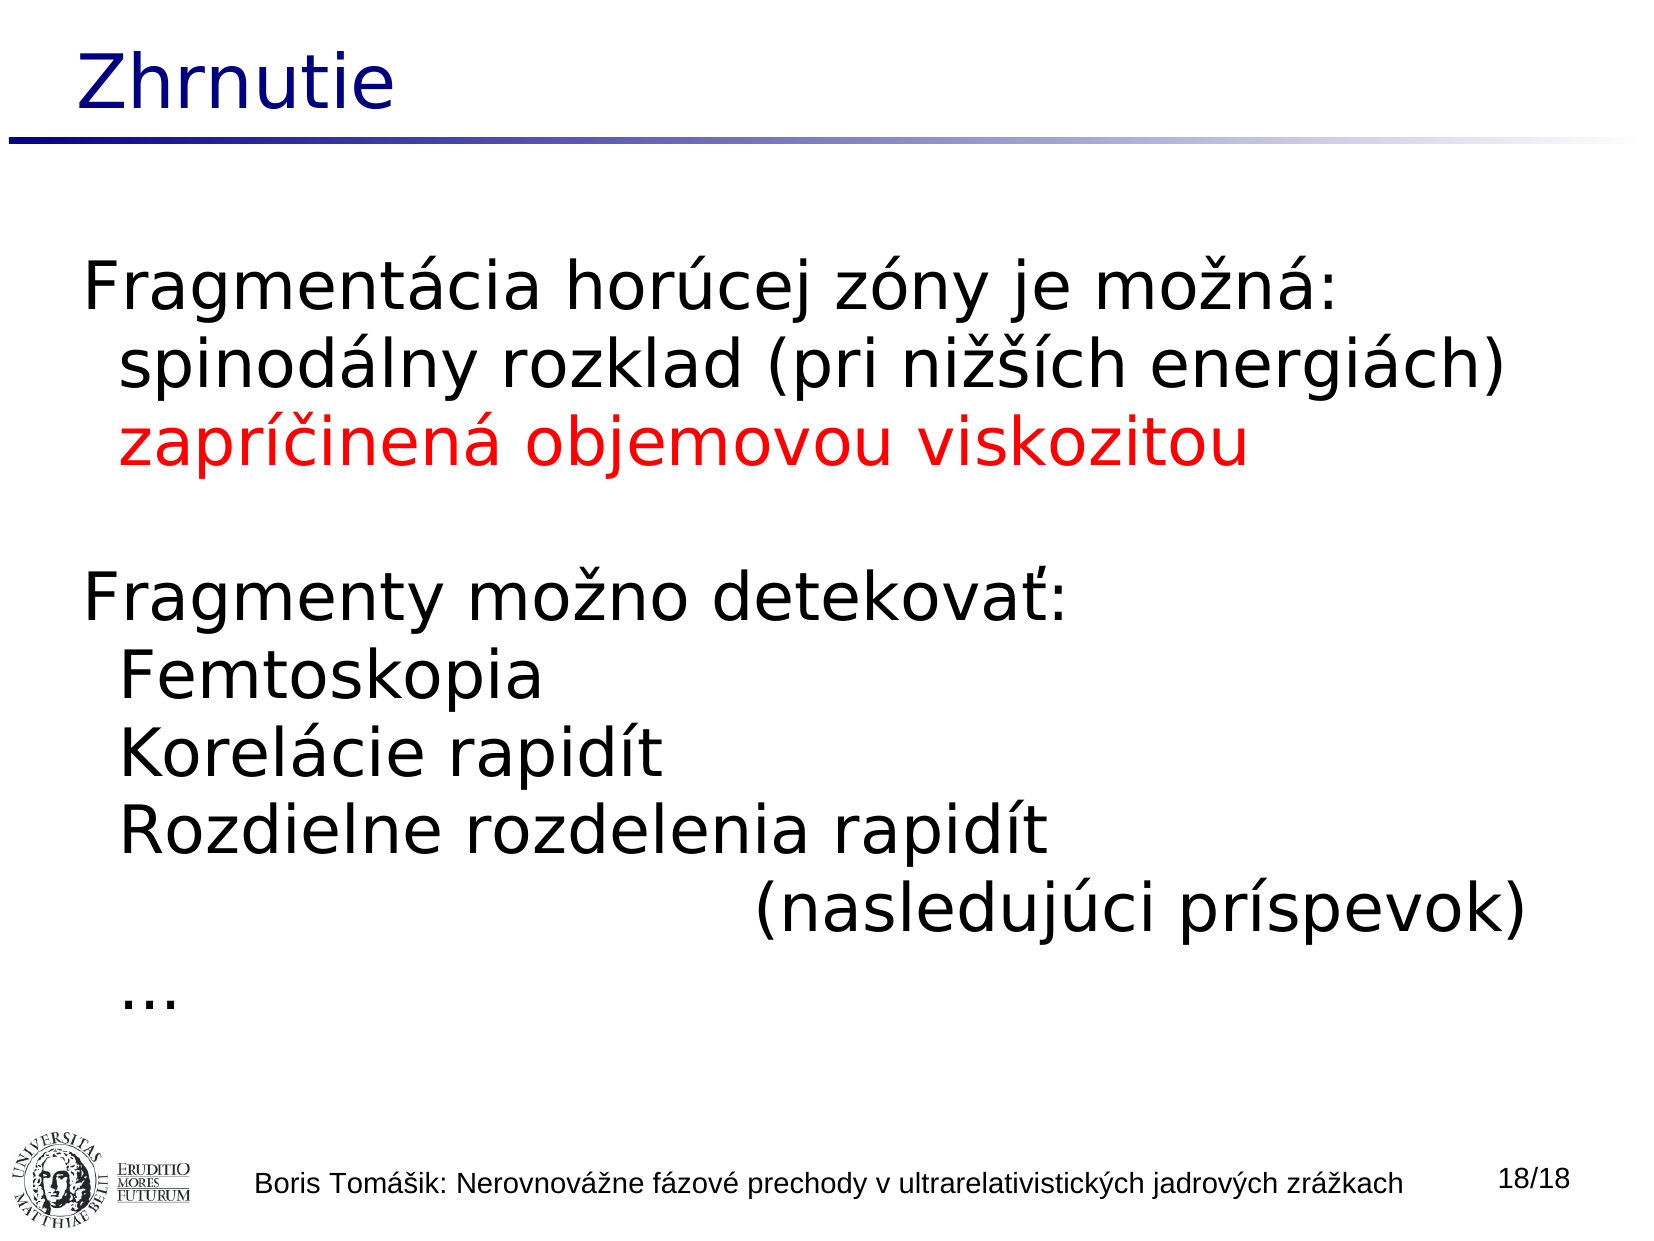

# Zhrnutie
Fragmentácia horúcej zóny je možná:
spinodálny rozklad (pri nižších energiách)
zapríčinená objemovou viskozitou
Fragmenty možno detekovať:
Femtoskopia
Korelácie rapidít
Rozdielne rozdelenia rapidít
								(nasledujúci príspevok)
...
Droplets hee
18